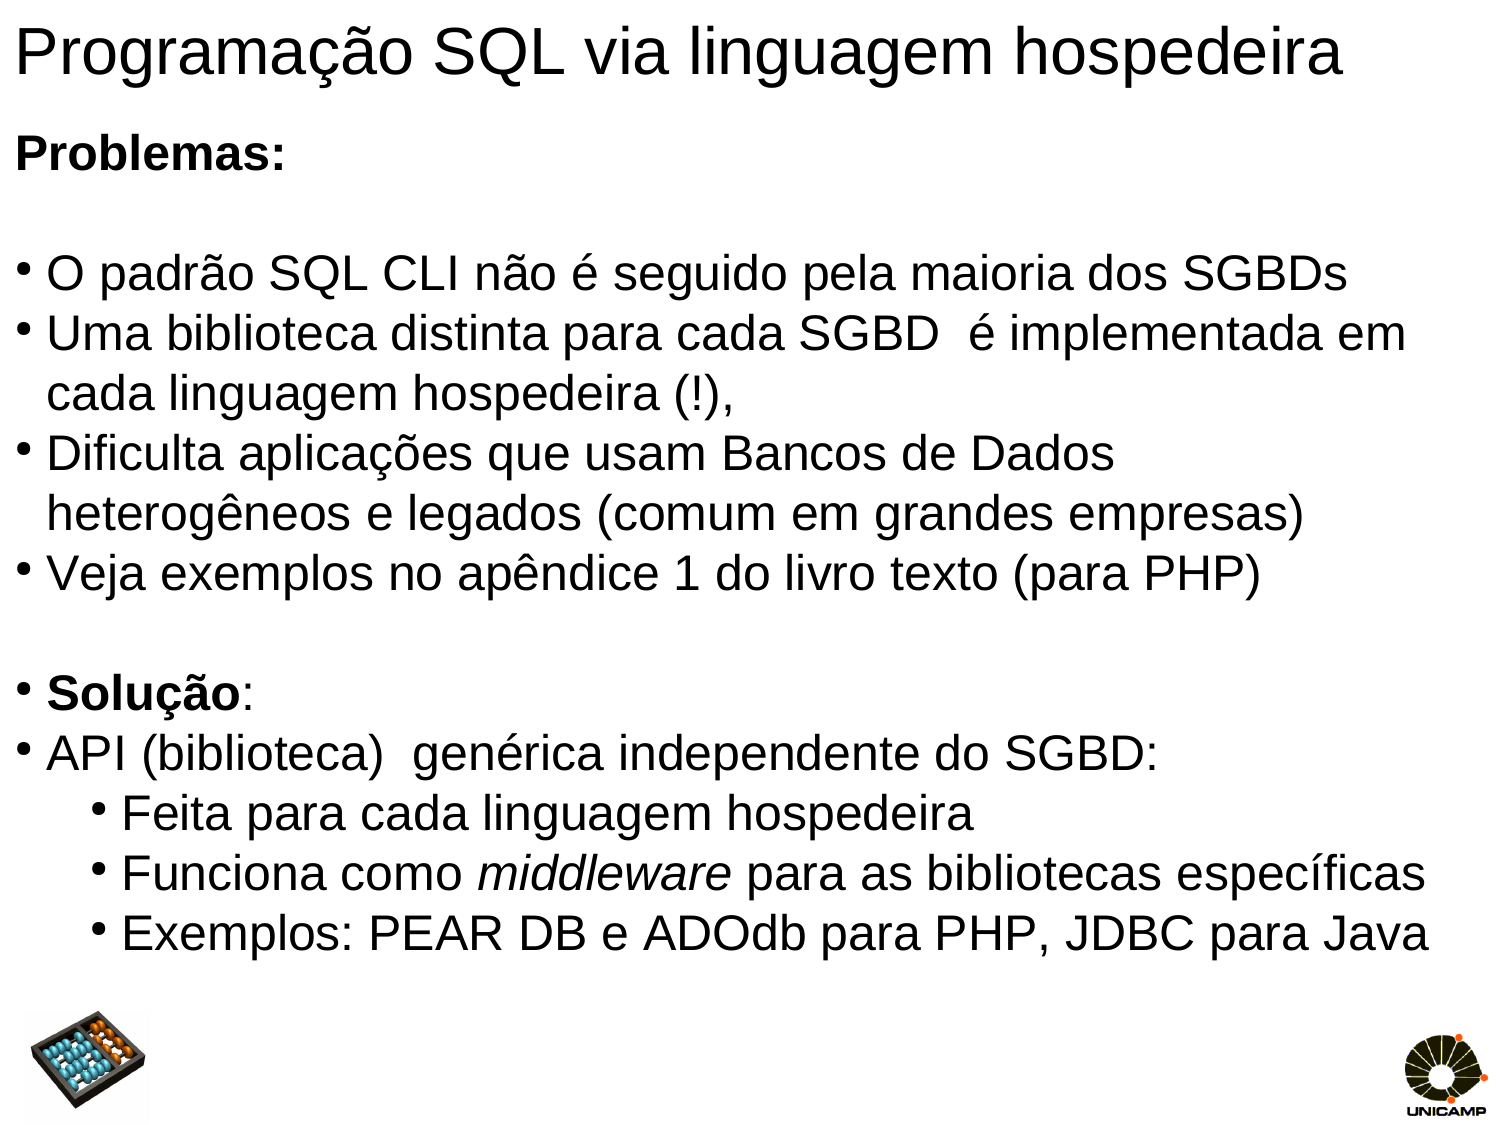

Programação SQL via linguagem hospedeira
Problemas:
 O padrão SQL CLI não é seguido pela maioria dos SGBDs
 Uma biblioteca distinta para cada SGBD é implementada em
 cada linguagem hospedeira (!),
 Dificulta aplicações que usam Bancos de Dados
 heterogêneos e legados (comum em grandes empresas)
 Veja exemplos no apêndice 1 do livro texto (para PHP)
 Solução:
 API (biblioteca) genérica independente do SGBD:
 Feita para cada linguagem hospedeira
 Funciona como middleware para as bibliotecas específicas
 Exemplos: PEAR DB e ADOdb para PHP, JDBC para Java